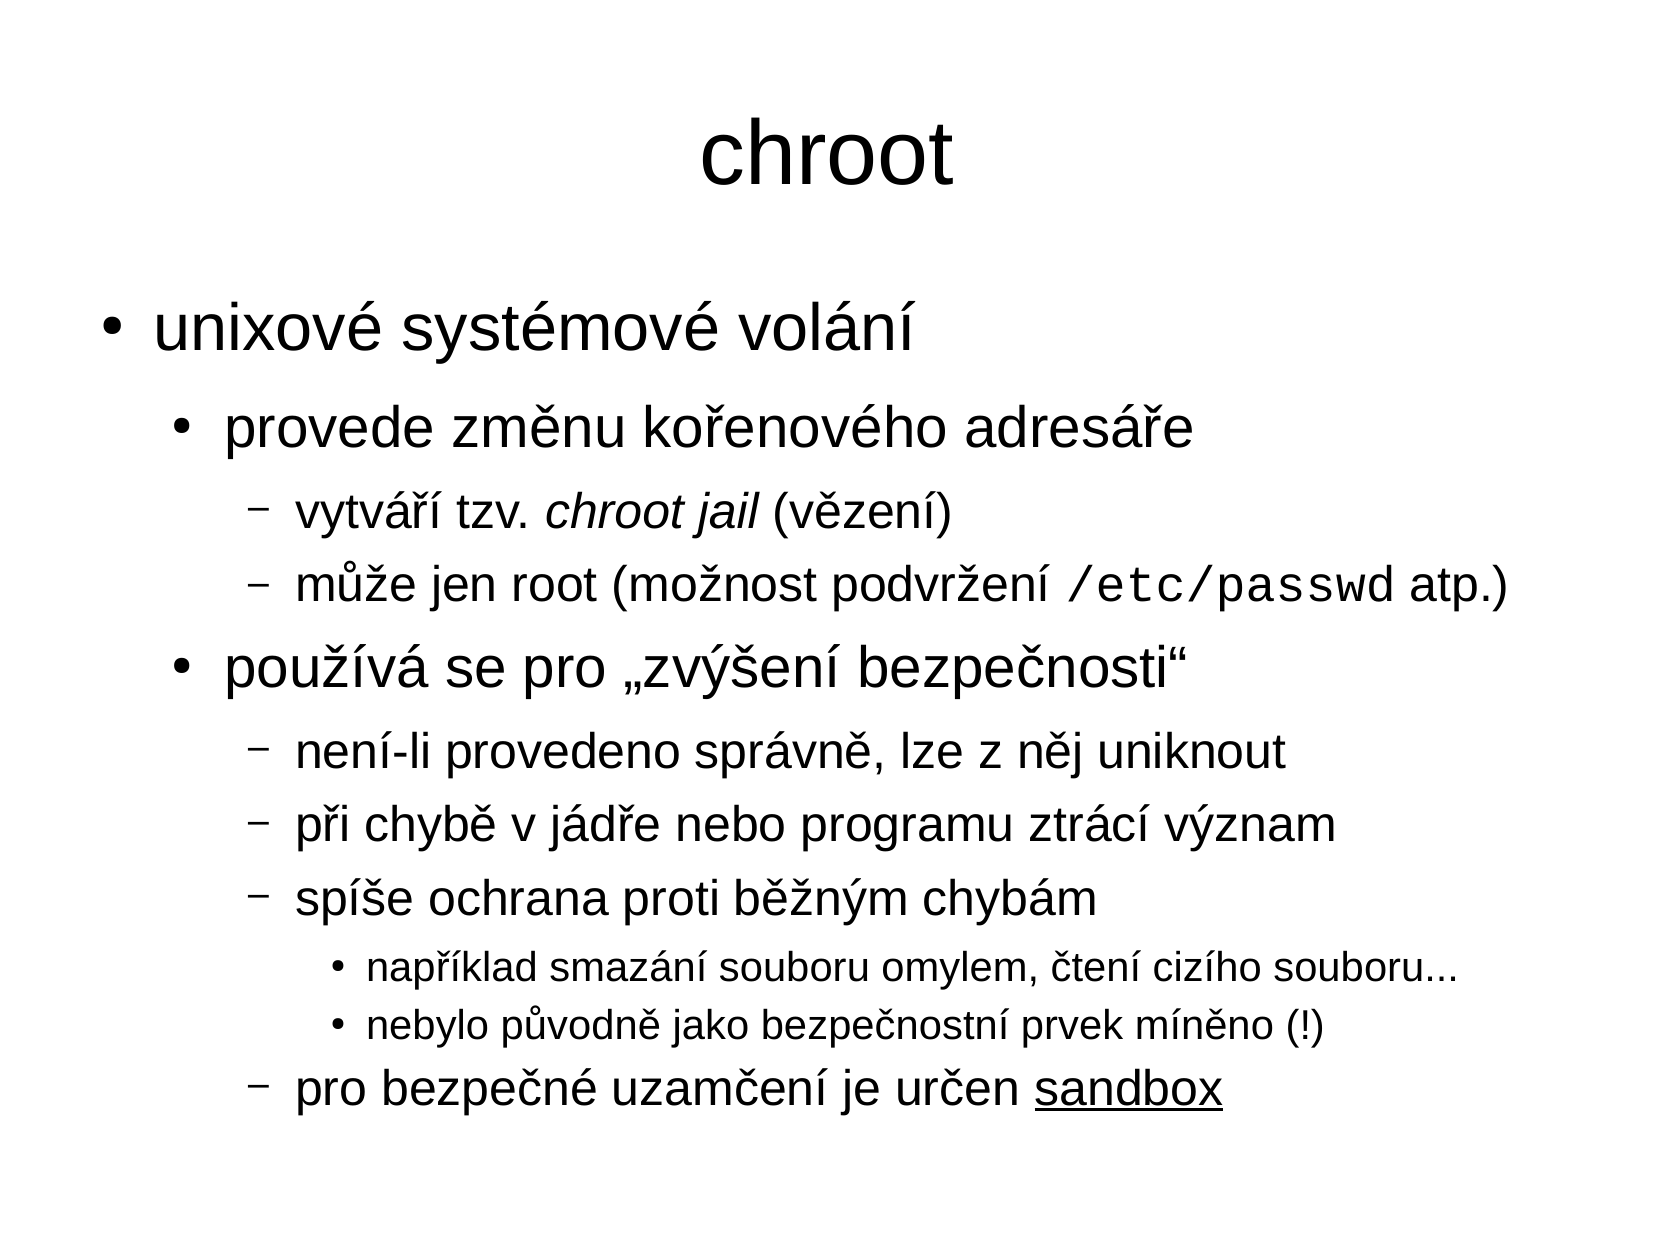

# chroot
unixové systémové volání
provede změnu kořenového adresáře
vytváří tzv. chroot jail (vězení)
může jen root (možnost podvržení /etc/passwd atp.)
používá se pro „zvýšení bezpečnosti“
není-li provedeno správně, lze z něj uniknout
při chybě v jádře nebo programu ztrácí význam
spíše ochrana proti běžným chybám
například smazání souboru omylem, čtení cizího souboru...
nebylo původně jako bezpečnostní prvek míněno (!)
pro bezpečné uzamčení je určen sandbox